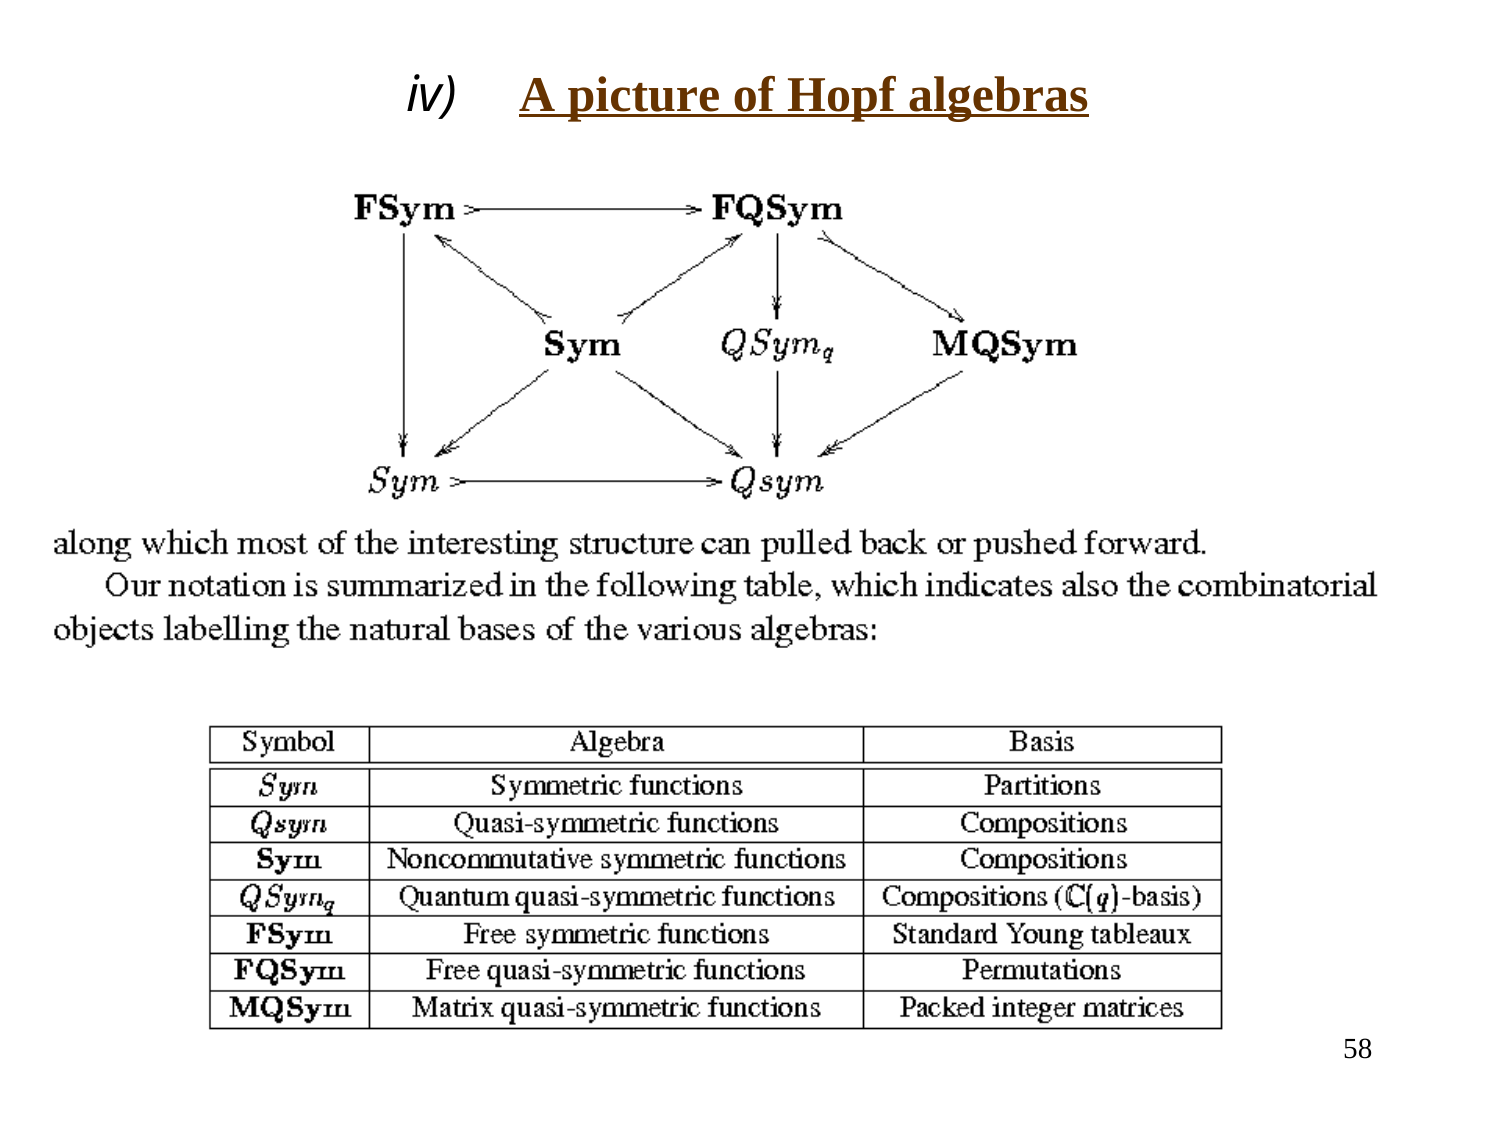

iv) A picture of Hopf algebras
58